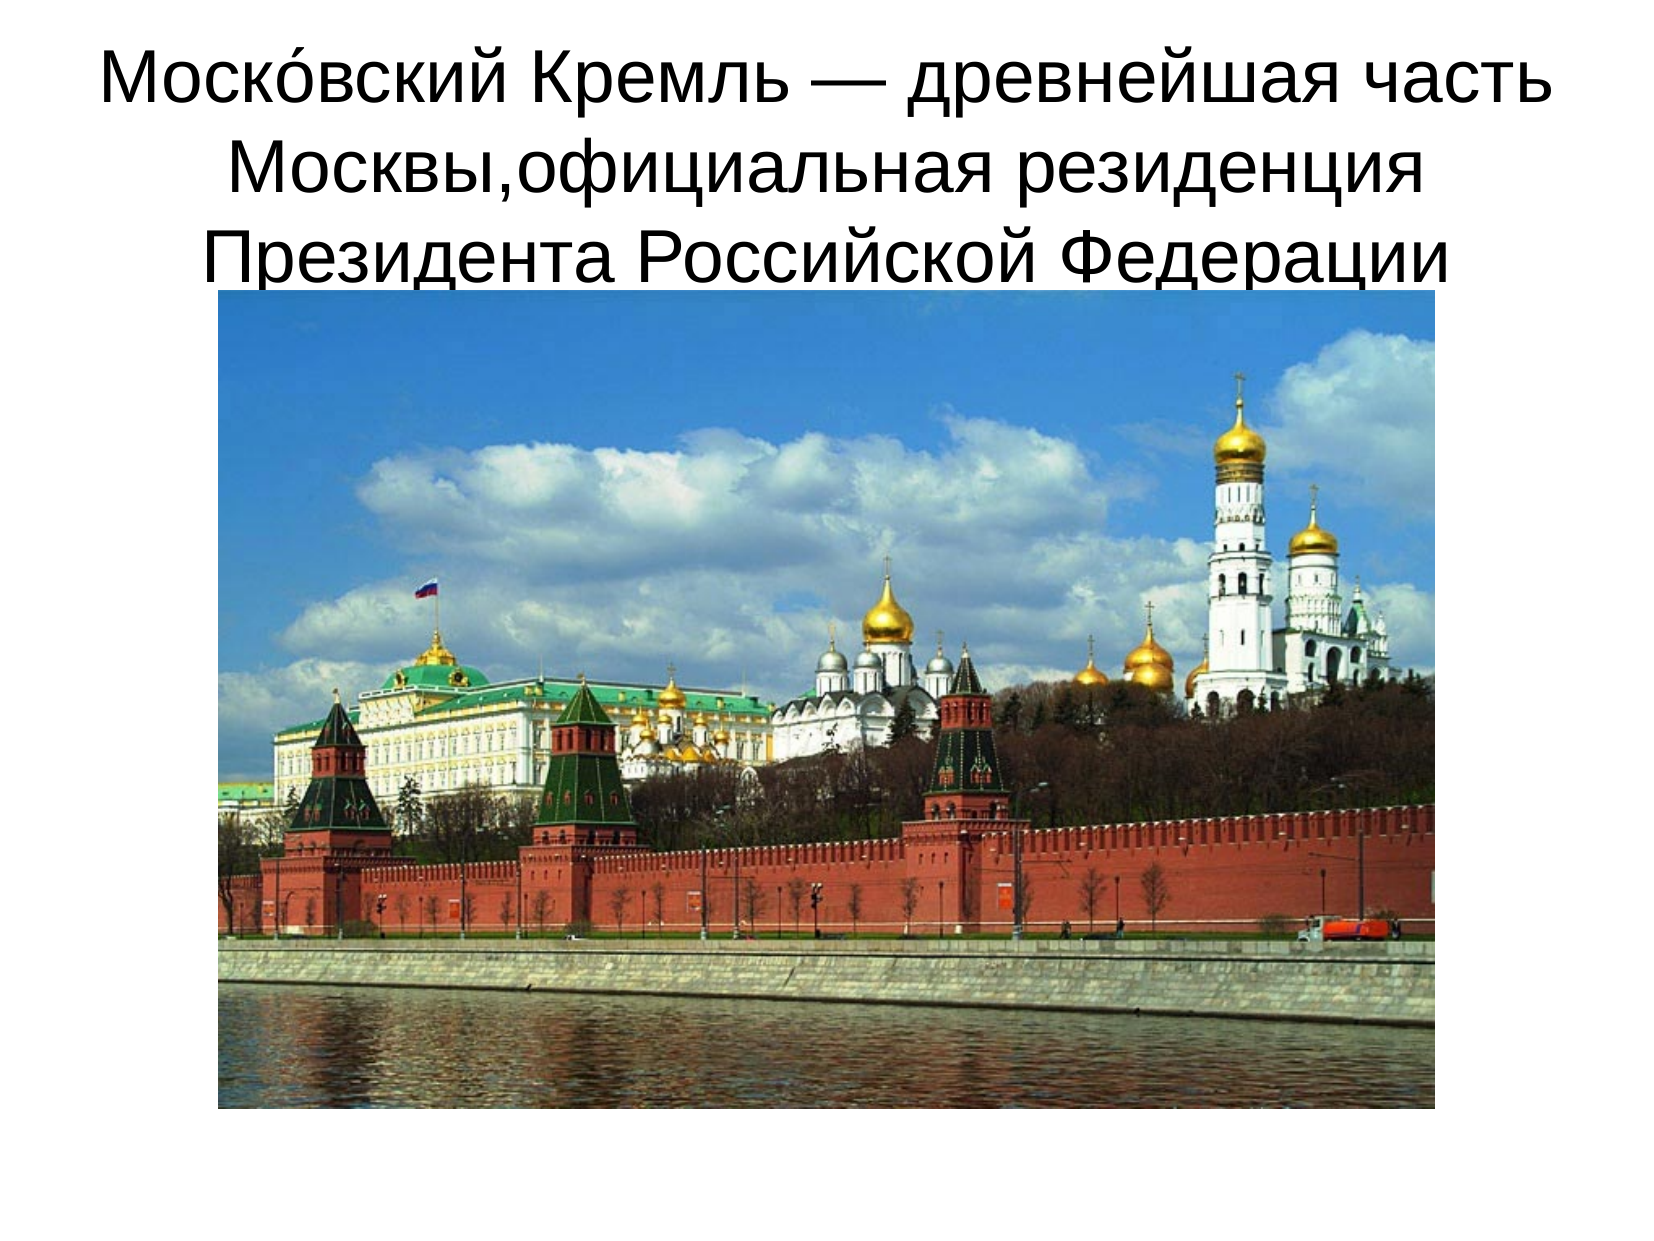

# Моско́вский Кремль — древнейшая часть Москвы,официальная резиденция Президента Российской Федерации